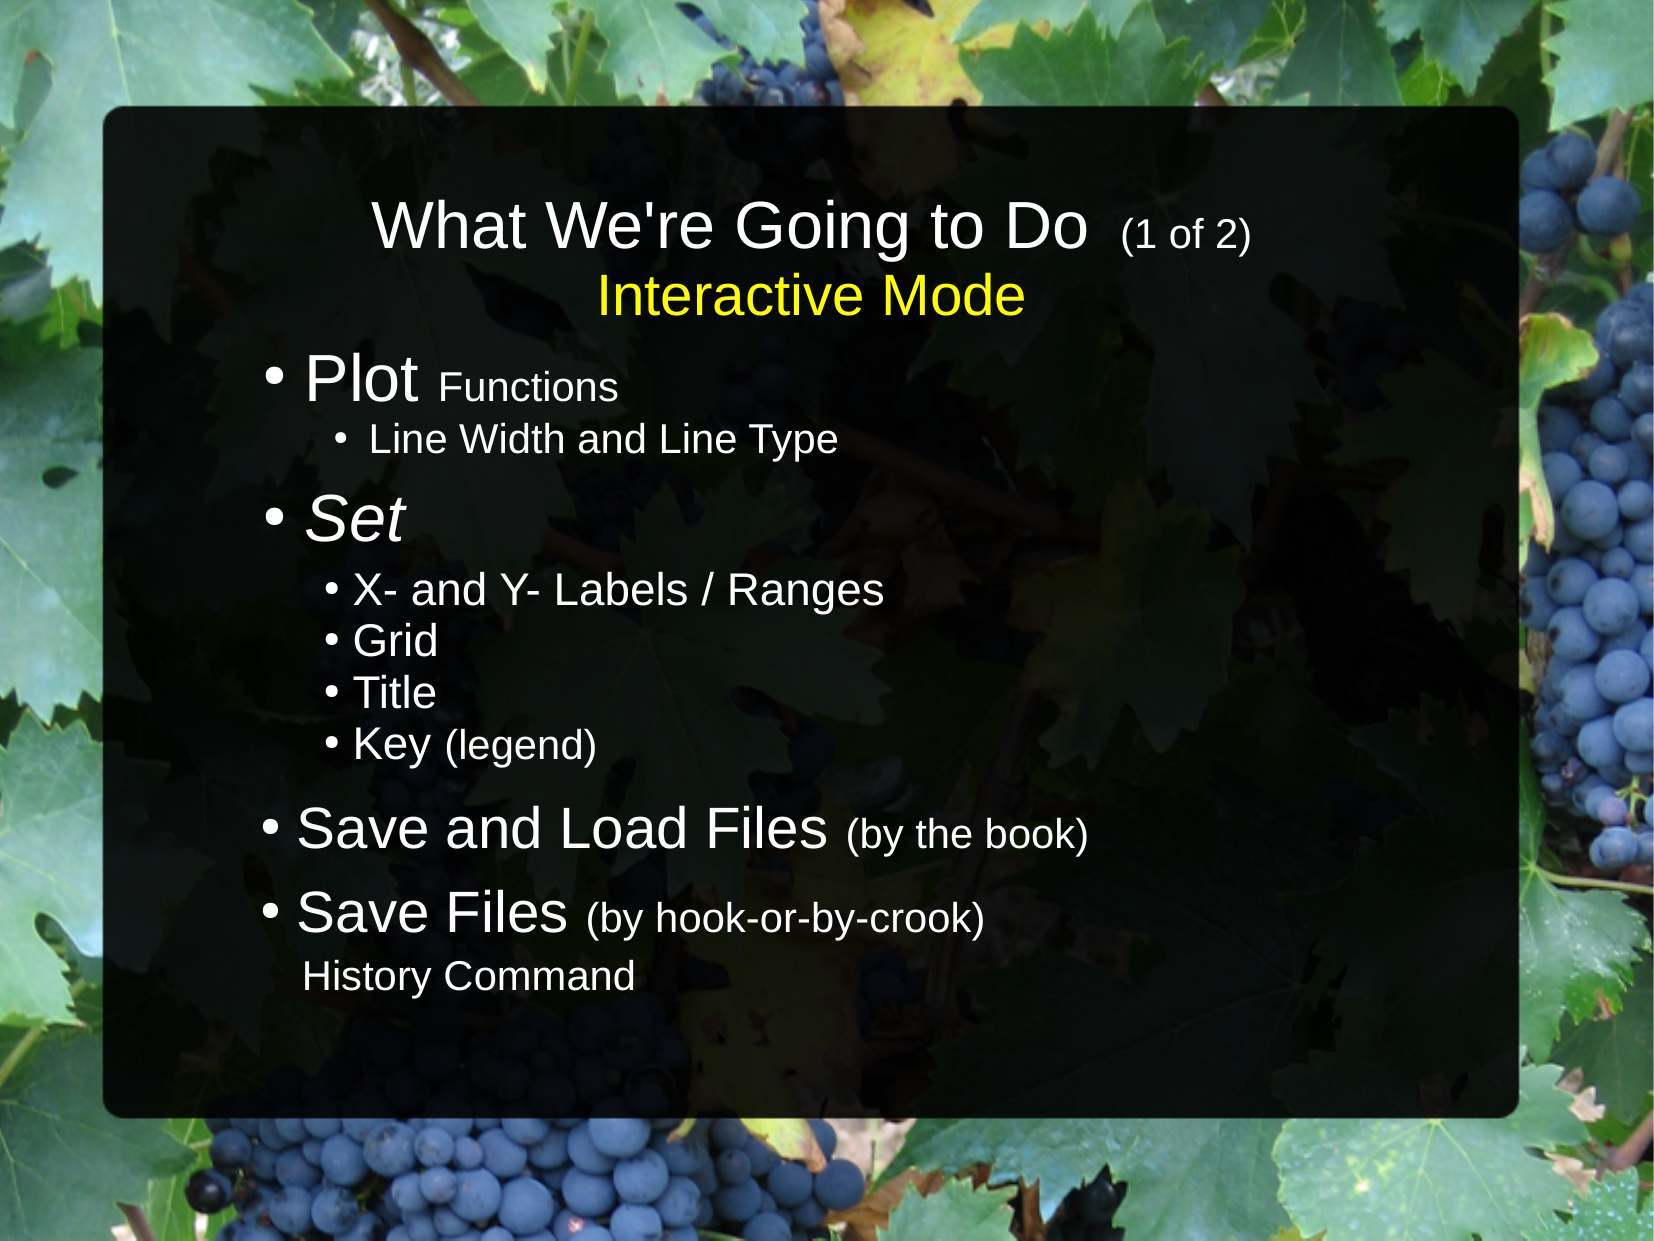

# What We're Going to Do (1 of 2) Interactive Mode
 Plot Functions
Line Width and Line Type
 Set
 X- and Y- Labels / Ranges
 Grid
 Title
 Key (legend)
 Save and Load Files (by the book)
 Save Files (by hook-or-by-crook)
 History Command